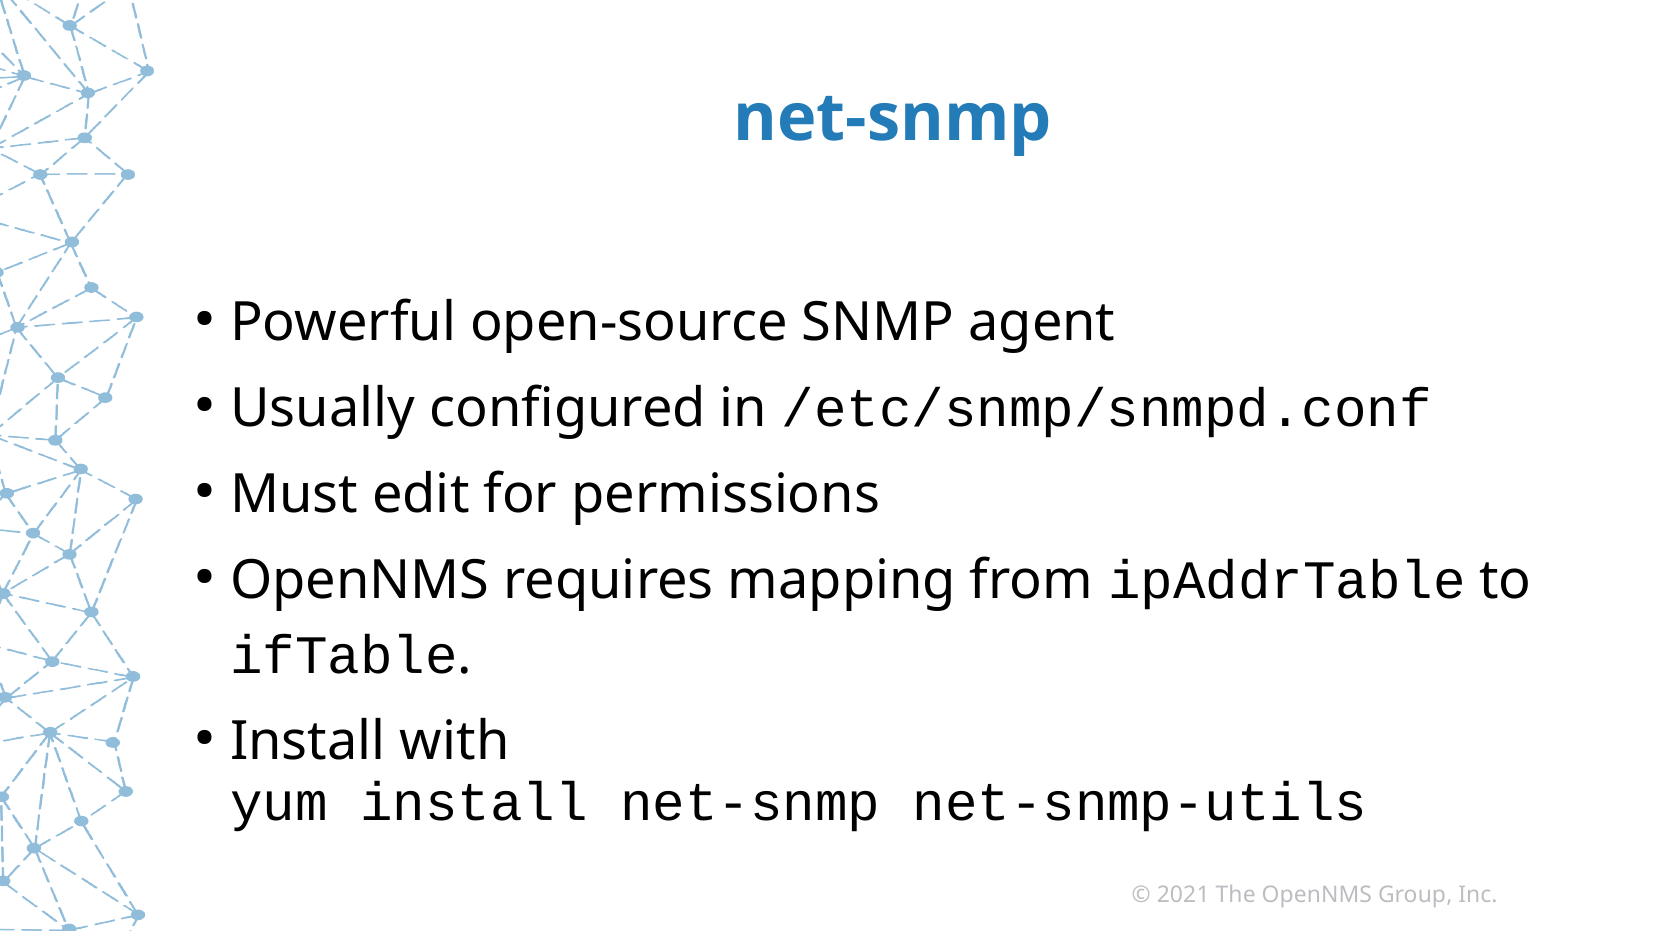

# net-snmp
Powerful open-source SNMP agent
Usually configured in /etc/snmp/snmpd.conf
Must edit for permissions
OpenNMS requires mapping from ipAddrTable to ifTable.
Install with
yum install net-snmp net-snmp-utils